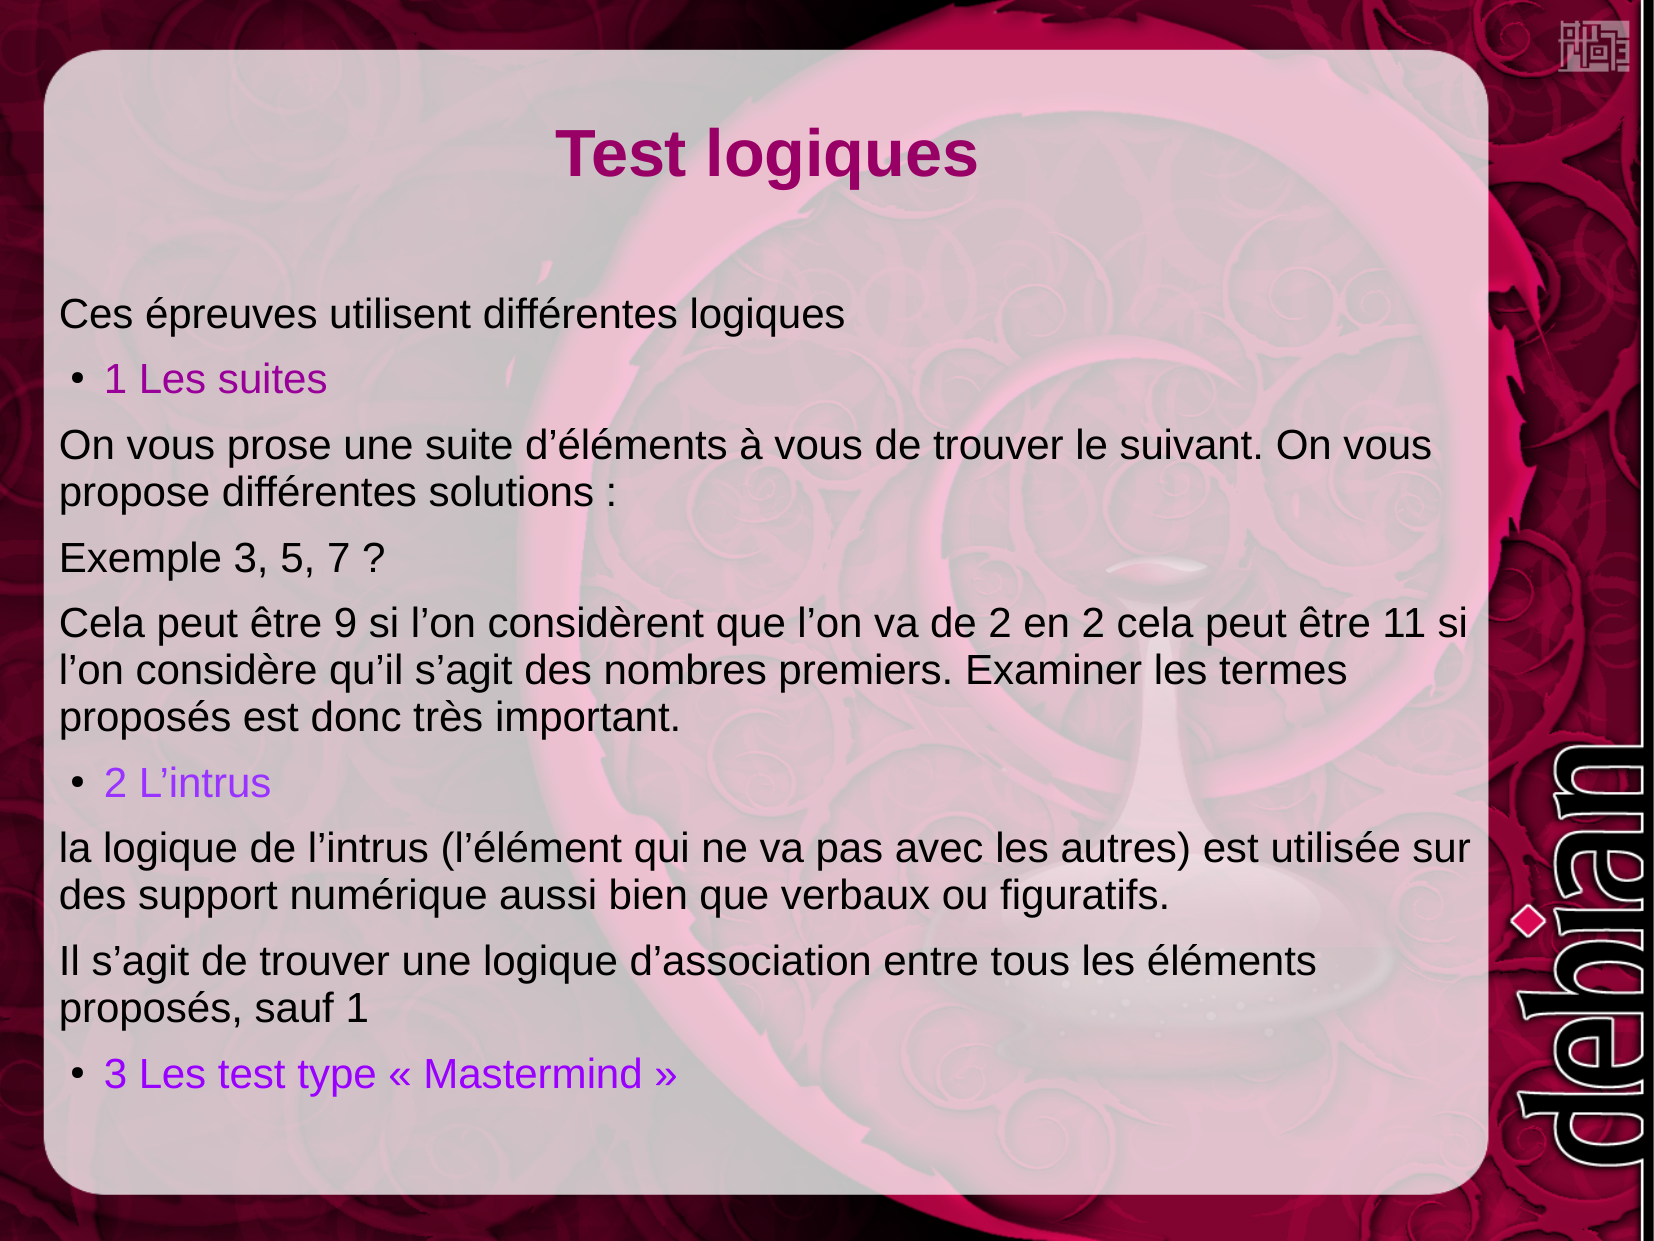

# Test logiques
Ces épreuves utilisent différentes logiques
1 Les suites
On vous prose une suite d’éléments à vous de trouver le suivant. On vous propose différentes solutions :
Exemple 3, 5, 7 ?
Cela peut être 9 si l’on considèrent que l’on va de 2 en 2 cela peut être 11 si l’on considère qu’il s’agit des nombres premiers. Examiner les termes proposés est donc très important.
2 L’intrus
la logique de l’intrus (l’élément qui ne va pas avec les autres) est utilisée sur des support numérique aussi bien que verbaux ou figuratifs.
Il s’agit de trouver une logique d’association entre tous les éléments proposés, sauf 1
3 Les test type « Mastermind »